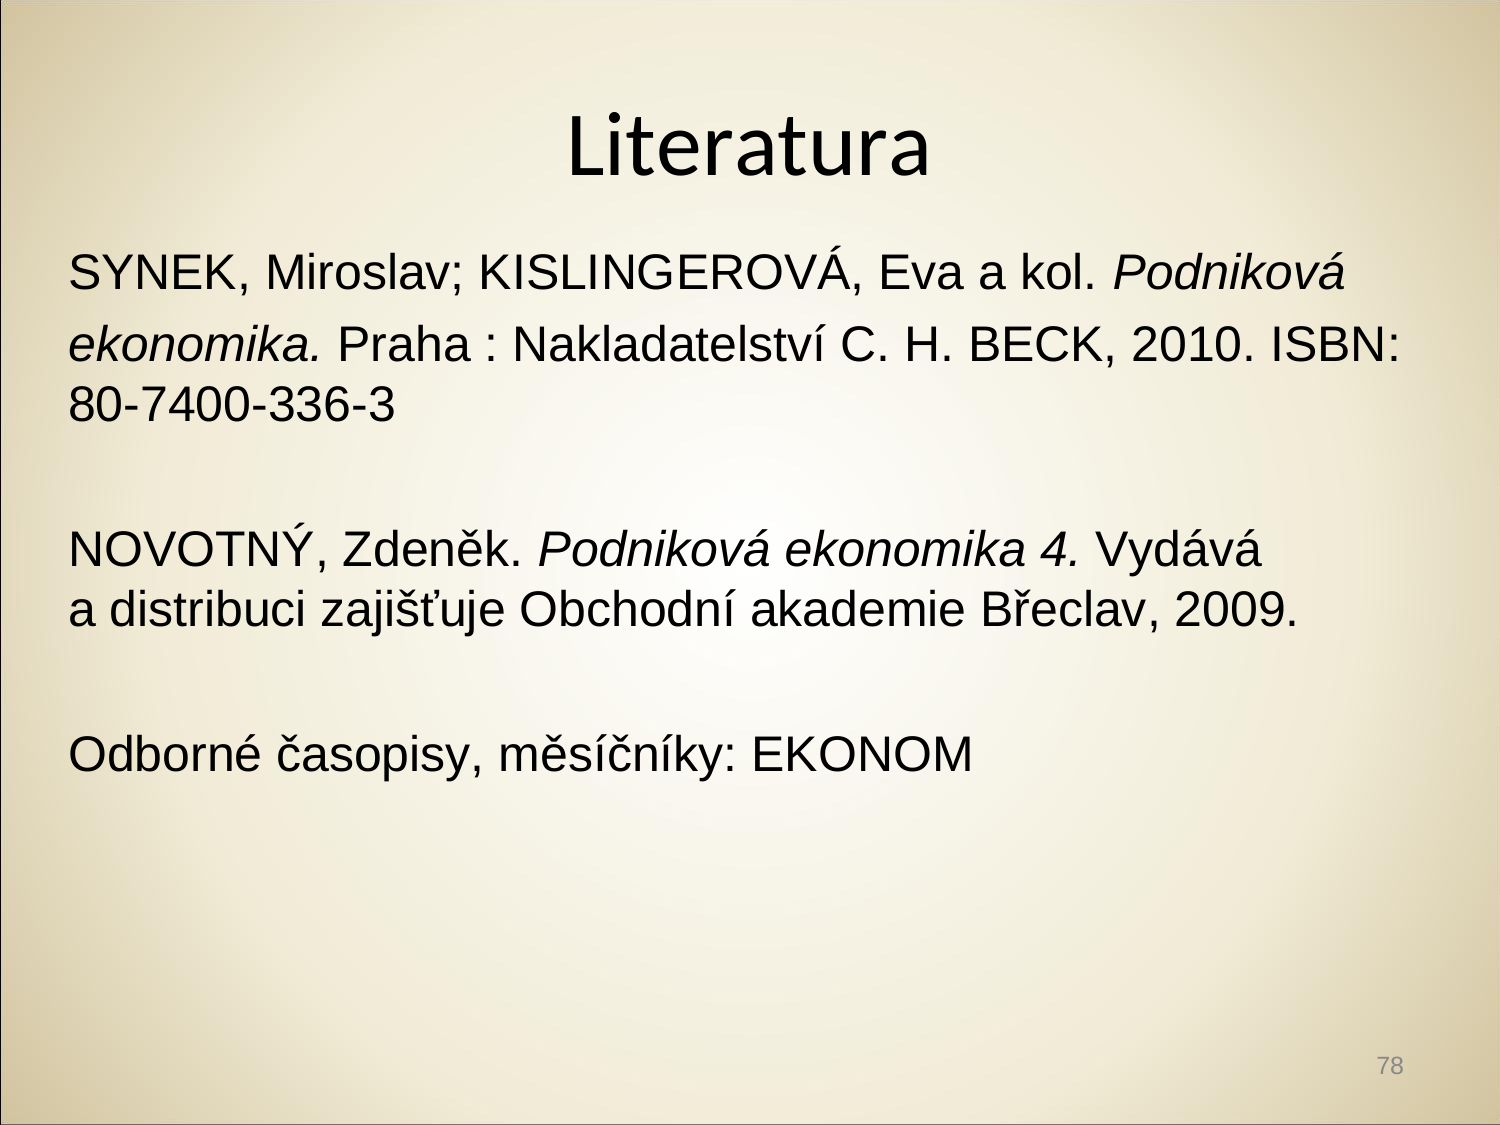

# Literatura
SYNEK, Miroslav; KISLINGEROVÁ, Eva a kol. Podniková
ekonomika. Praha : Nakladatelství C. H. BECK, 2010. ISBN: 80-7400-336-3
NOVOTNÝ, Zdeněk. Podniková ekonomika 4. Vydává
a distribuci zajišťuje Obchodní akademie Břeclav, 2009.
Odborné časopisy, měsíčníky: EKONOM